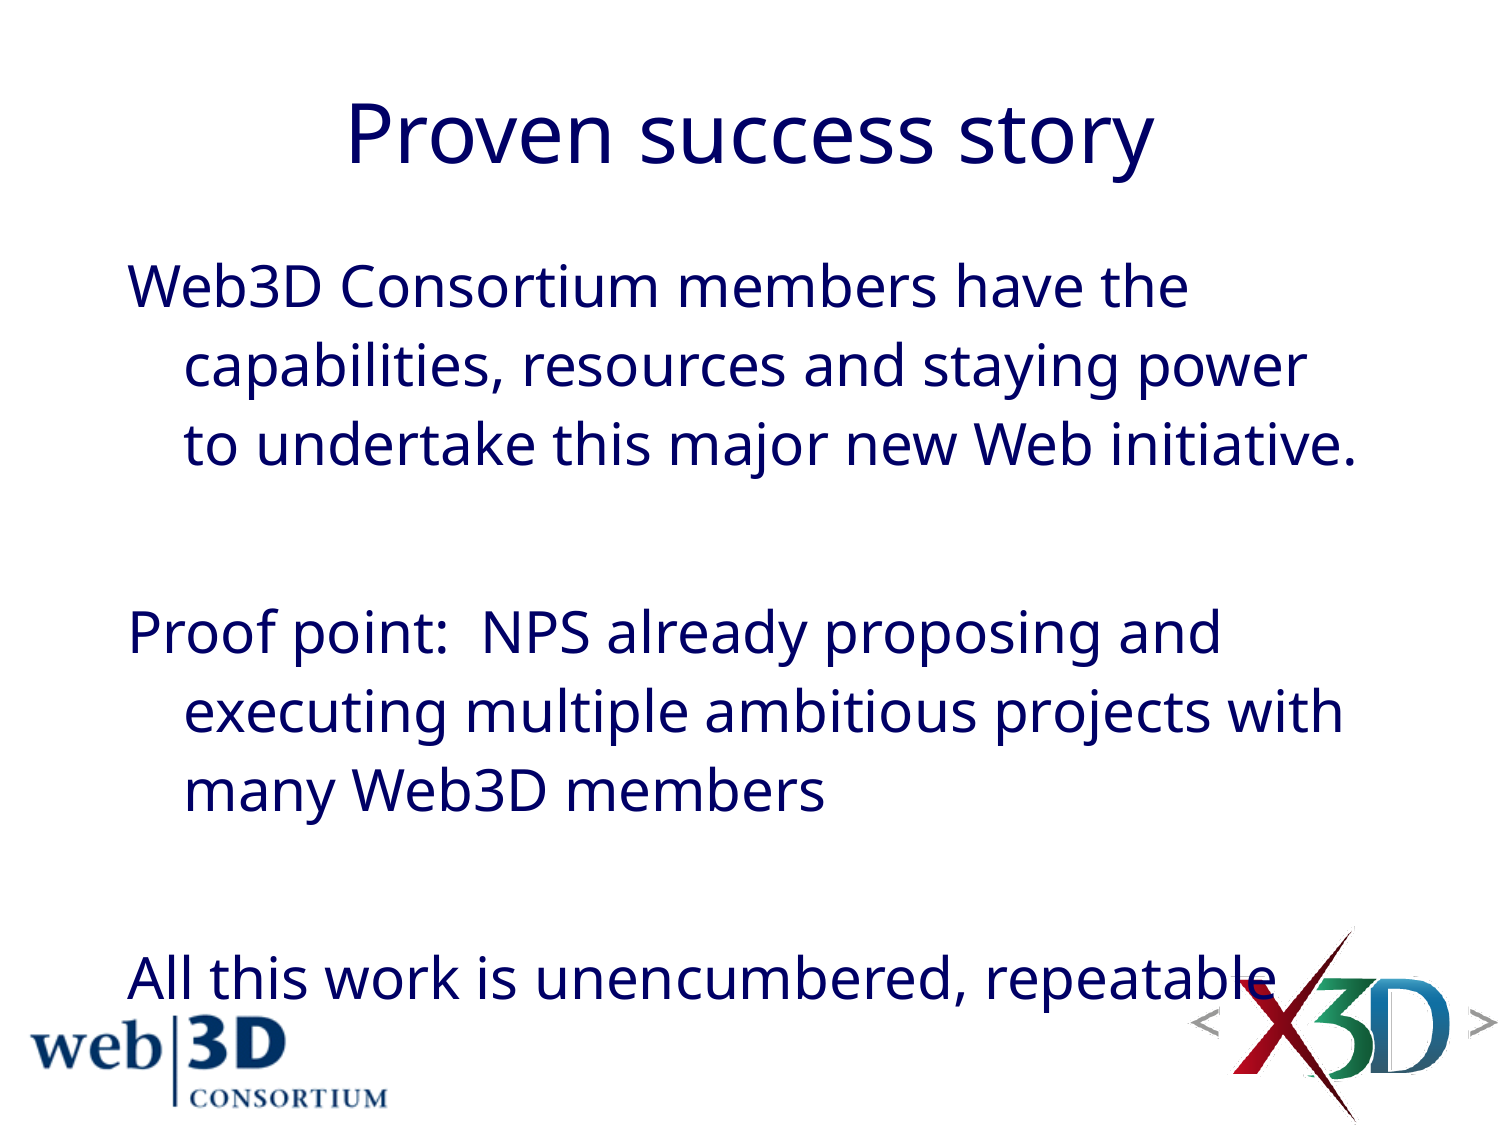

# Proven success story
Web3D Consortium members have the capabilities, resources and staying power to undertake this major new Web initiative.
Proof point: NPS already proposing and executing multiple ambitious projects with many Web3D members
All this work is unencumbered, repeatable